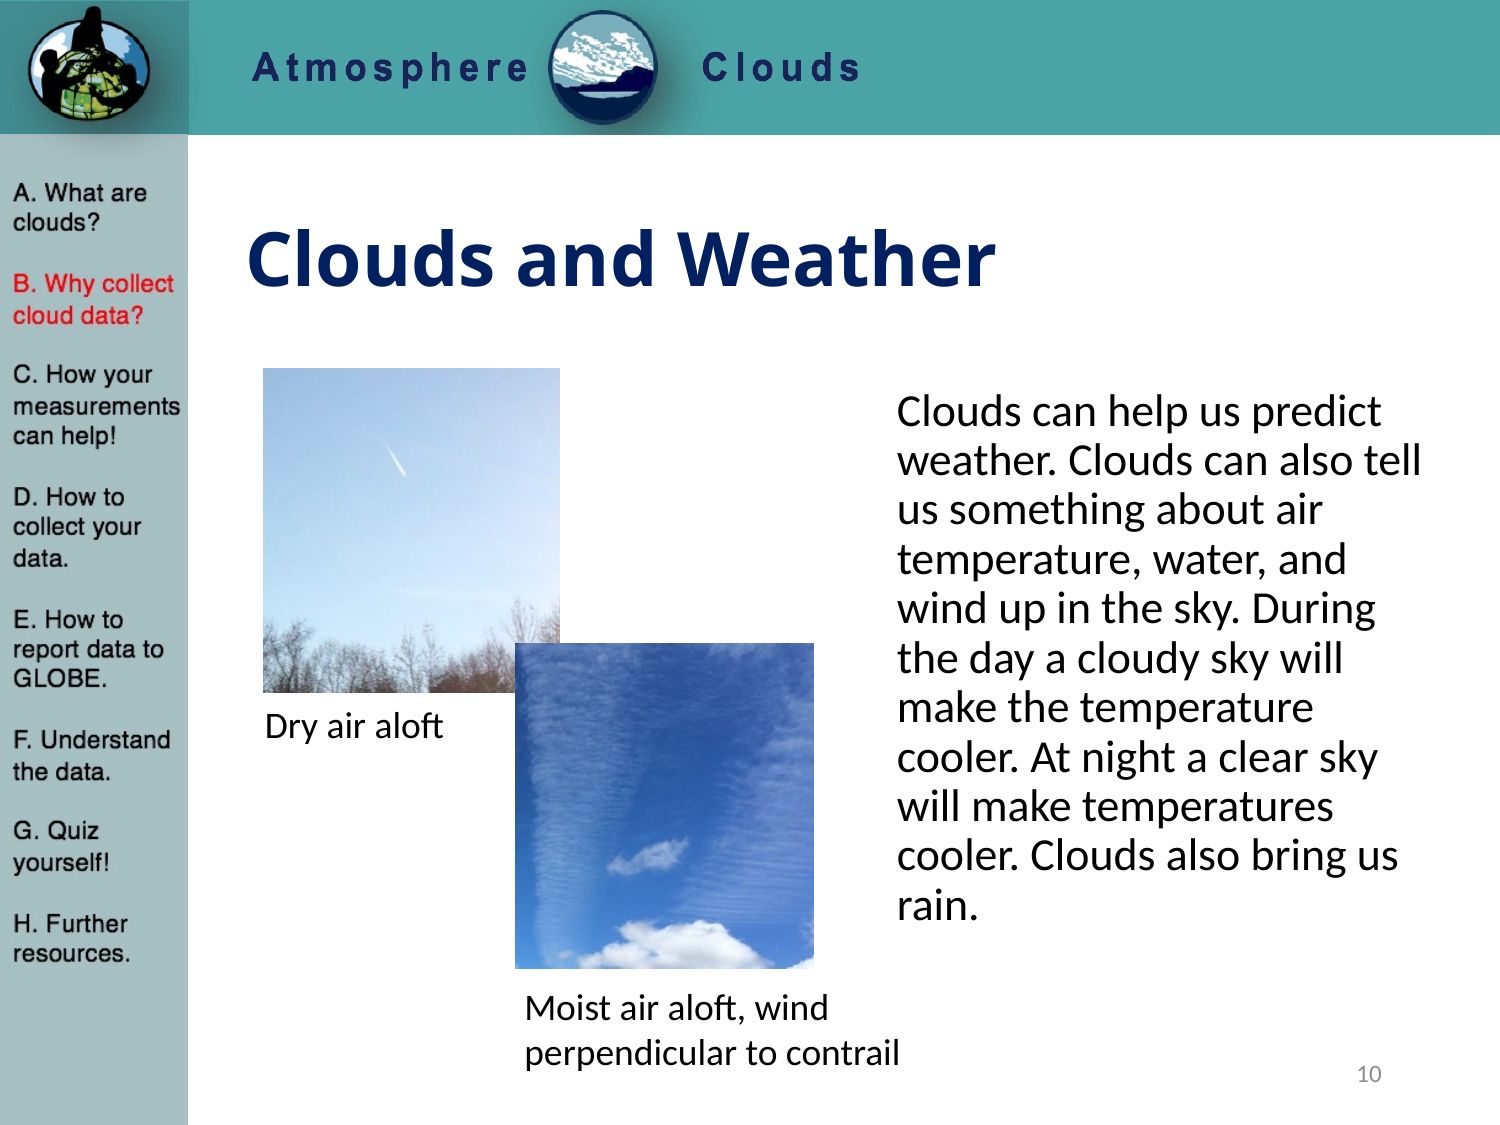

# Clouds and Weather
Clouds can help us predict weather. Clouds can also tell us something about air temperature, water, and wind up in the sky. During the day a cloudy sky will make the temperature cooler. At night a clear sky will make temperatures cooler. Clouds also bring us rain.
Dry air aloft
Moist air aloft, wind perpendicular to contrail